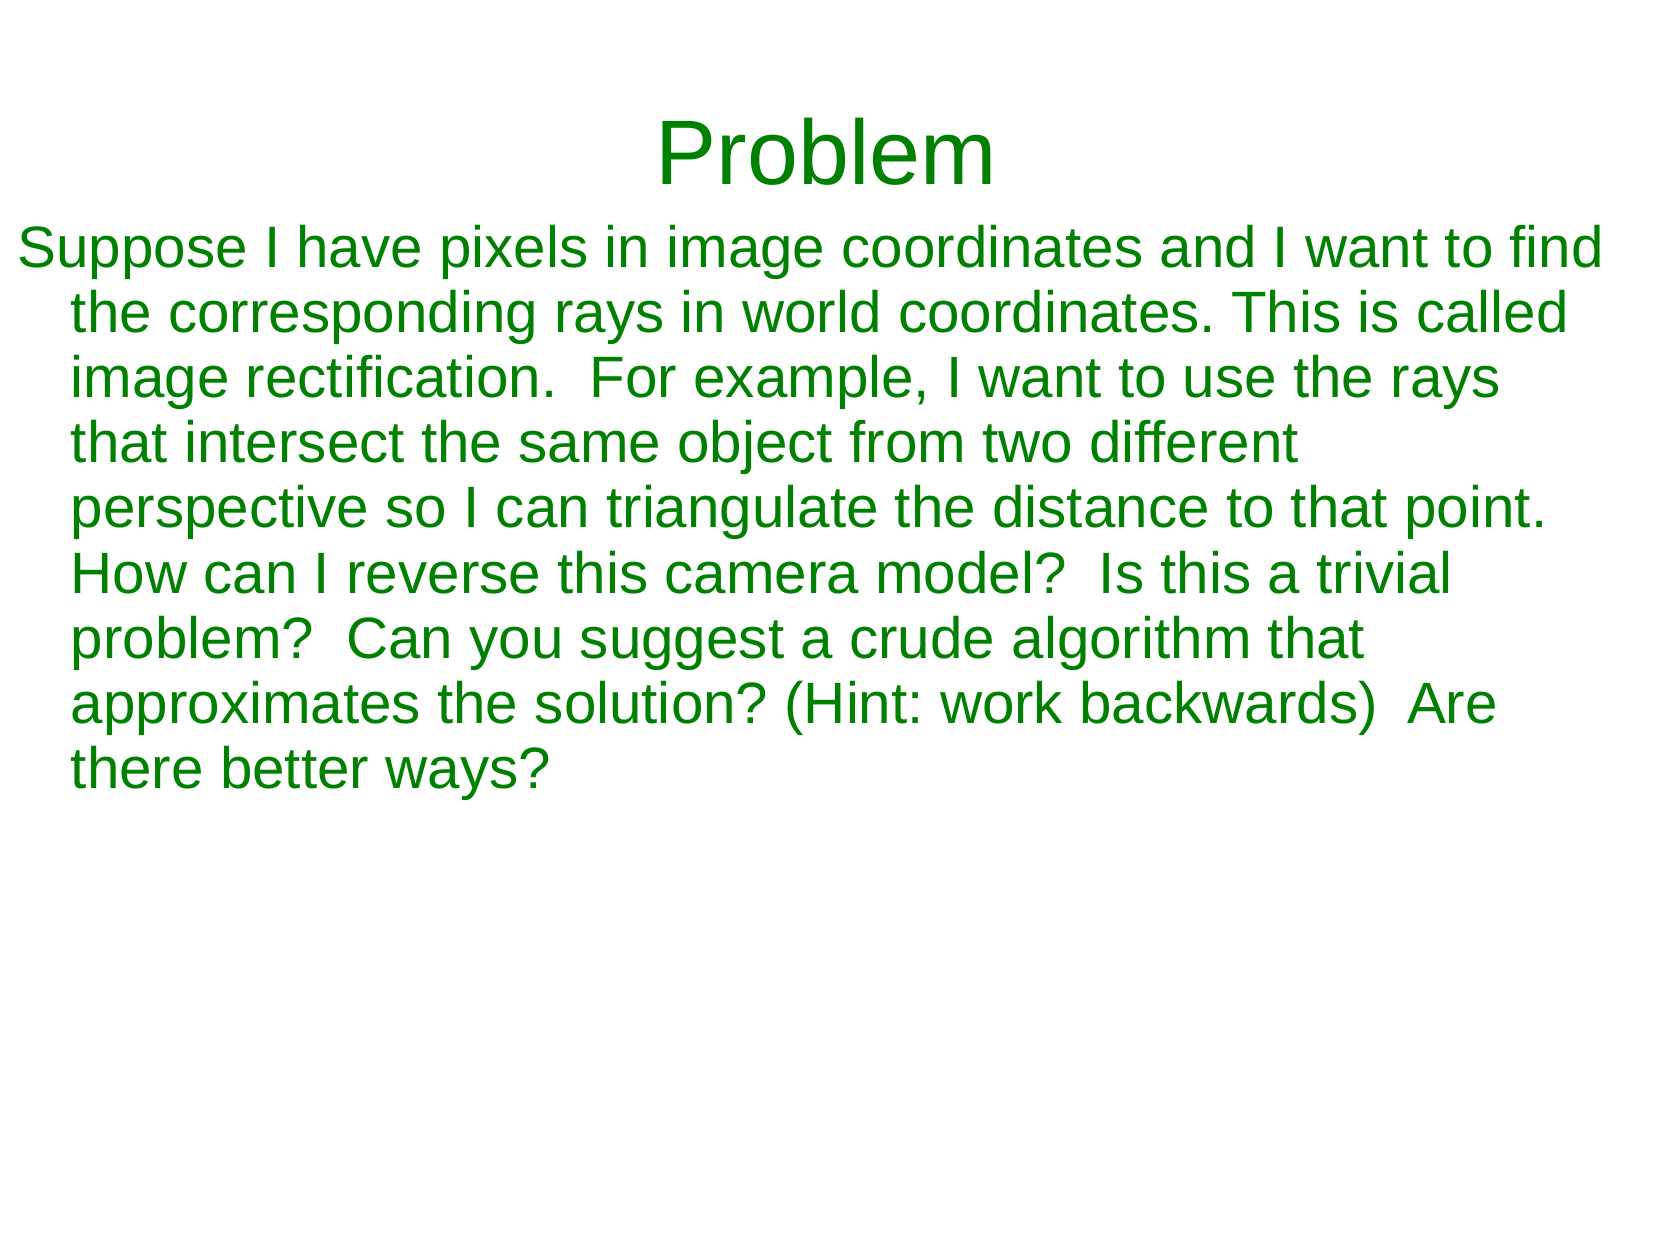

# Problem
Suppose I have pixels in image coordinates and I want to find the corresponding rays in world coordinates. This is called image rectification. For example, I want to use the rays that intersect the same object from two different perspective so I can triangulate the distance to that point. How can I reverse this camera model? Is this a trivial problem? Can you suggest a crude algorithm that approximates the solution? (Hint: work backwards) Are there better ways?